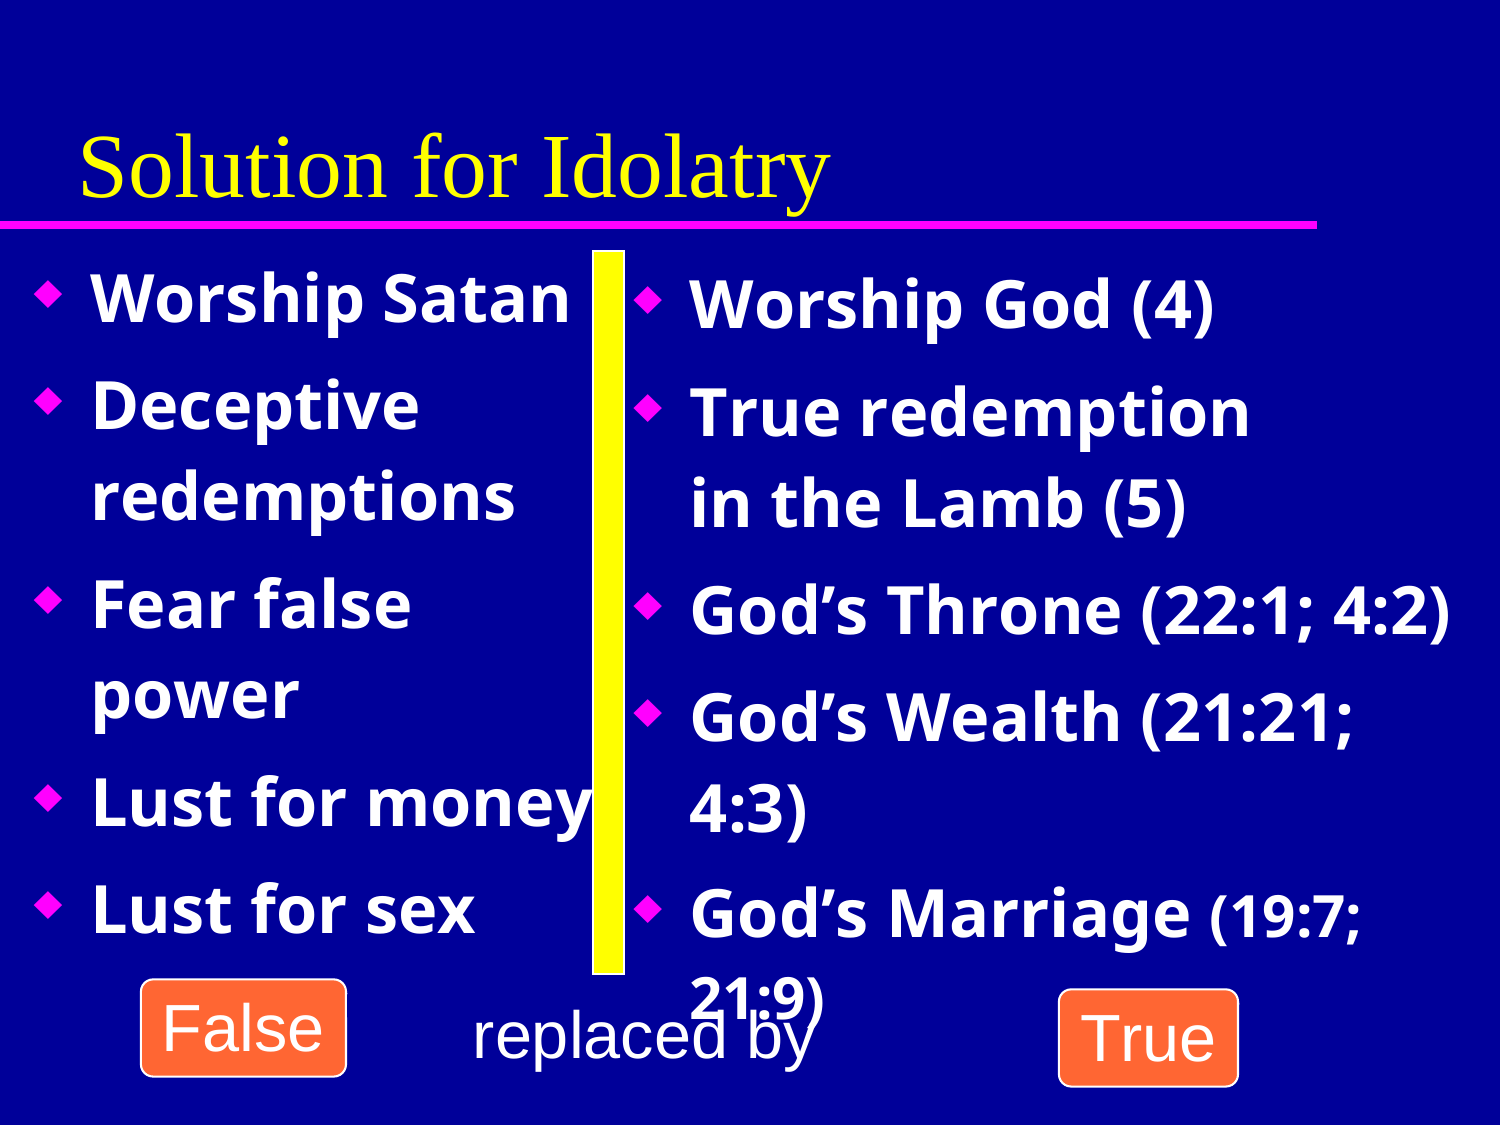

# Solution for Idolatry
Worship Satan
Deceptive redemptions
Fear false power
Lust for money
Lust for sex
Worship God (4)
True redemption
in the Lamb (5)
God’s Throne (22:1; 4:2)
God’s Wealth (21:21; 4:3)
God’s Marriage (19:7; 21:9)
False
True
replaced by